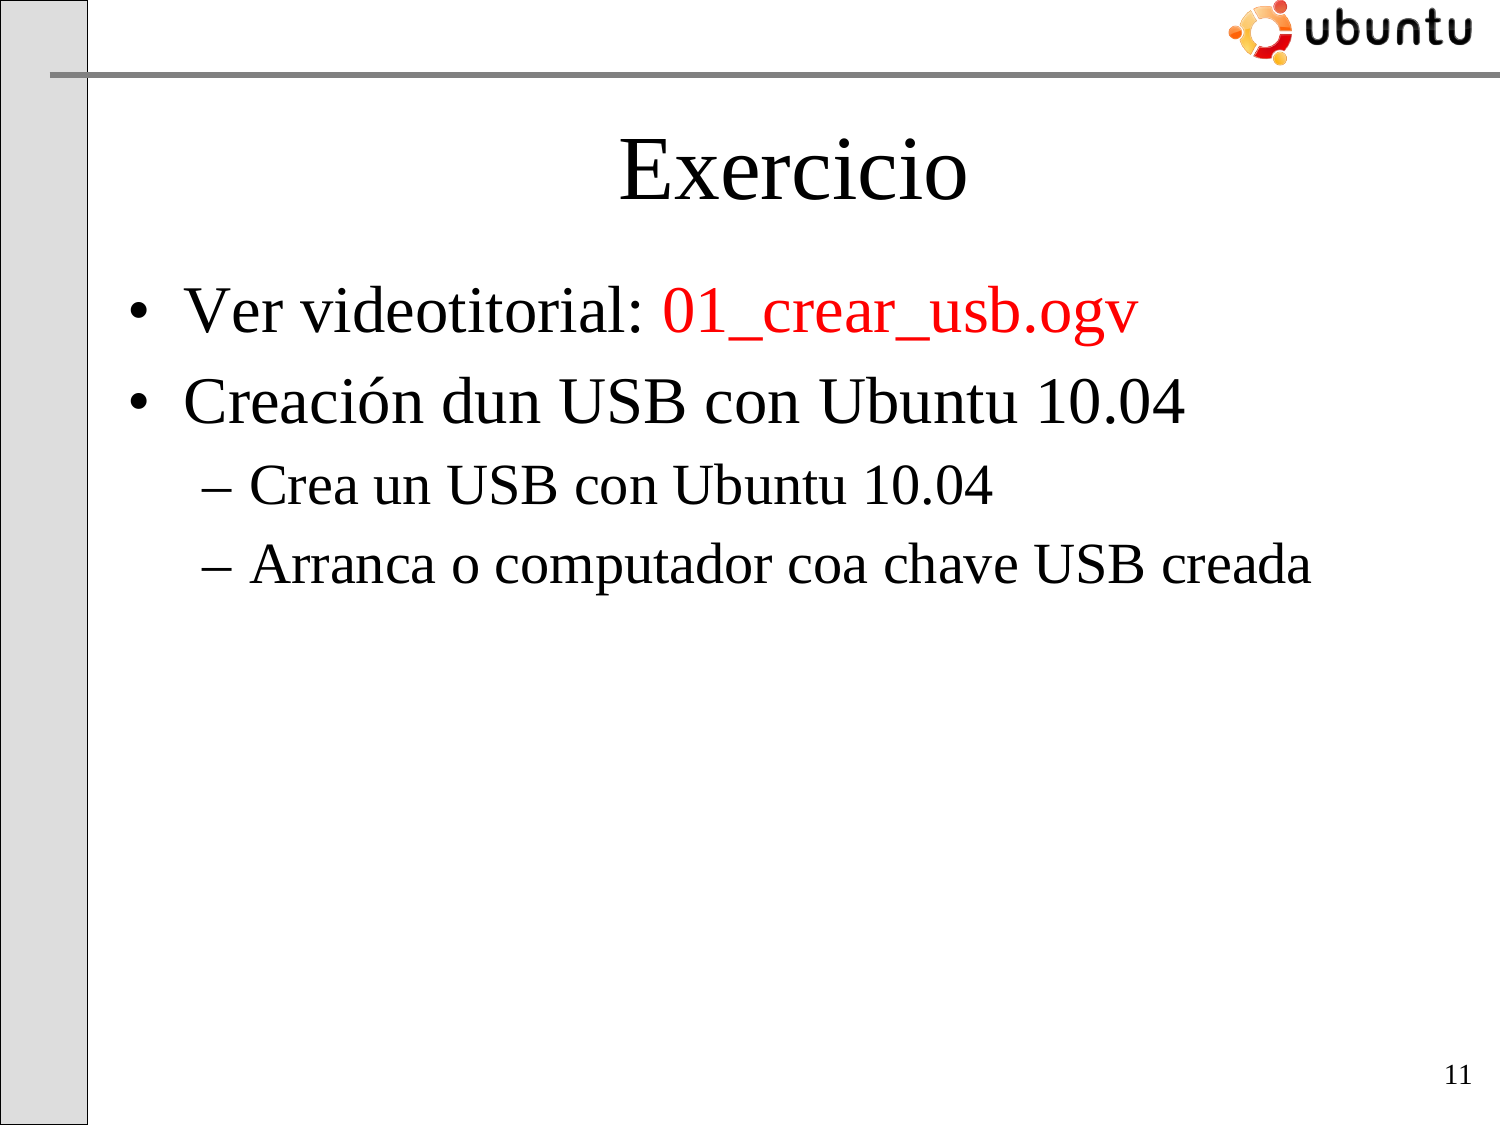

# Exercicio
Ver videotitorial: 01_crear_usb.ogv
Creación dun USB con Ubuntu 10.04
Crea un USB con Ubuntu 10.04
Arranca o computador coa chave USB creada
11